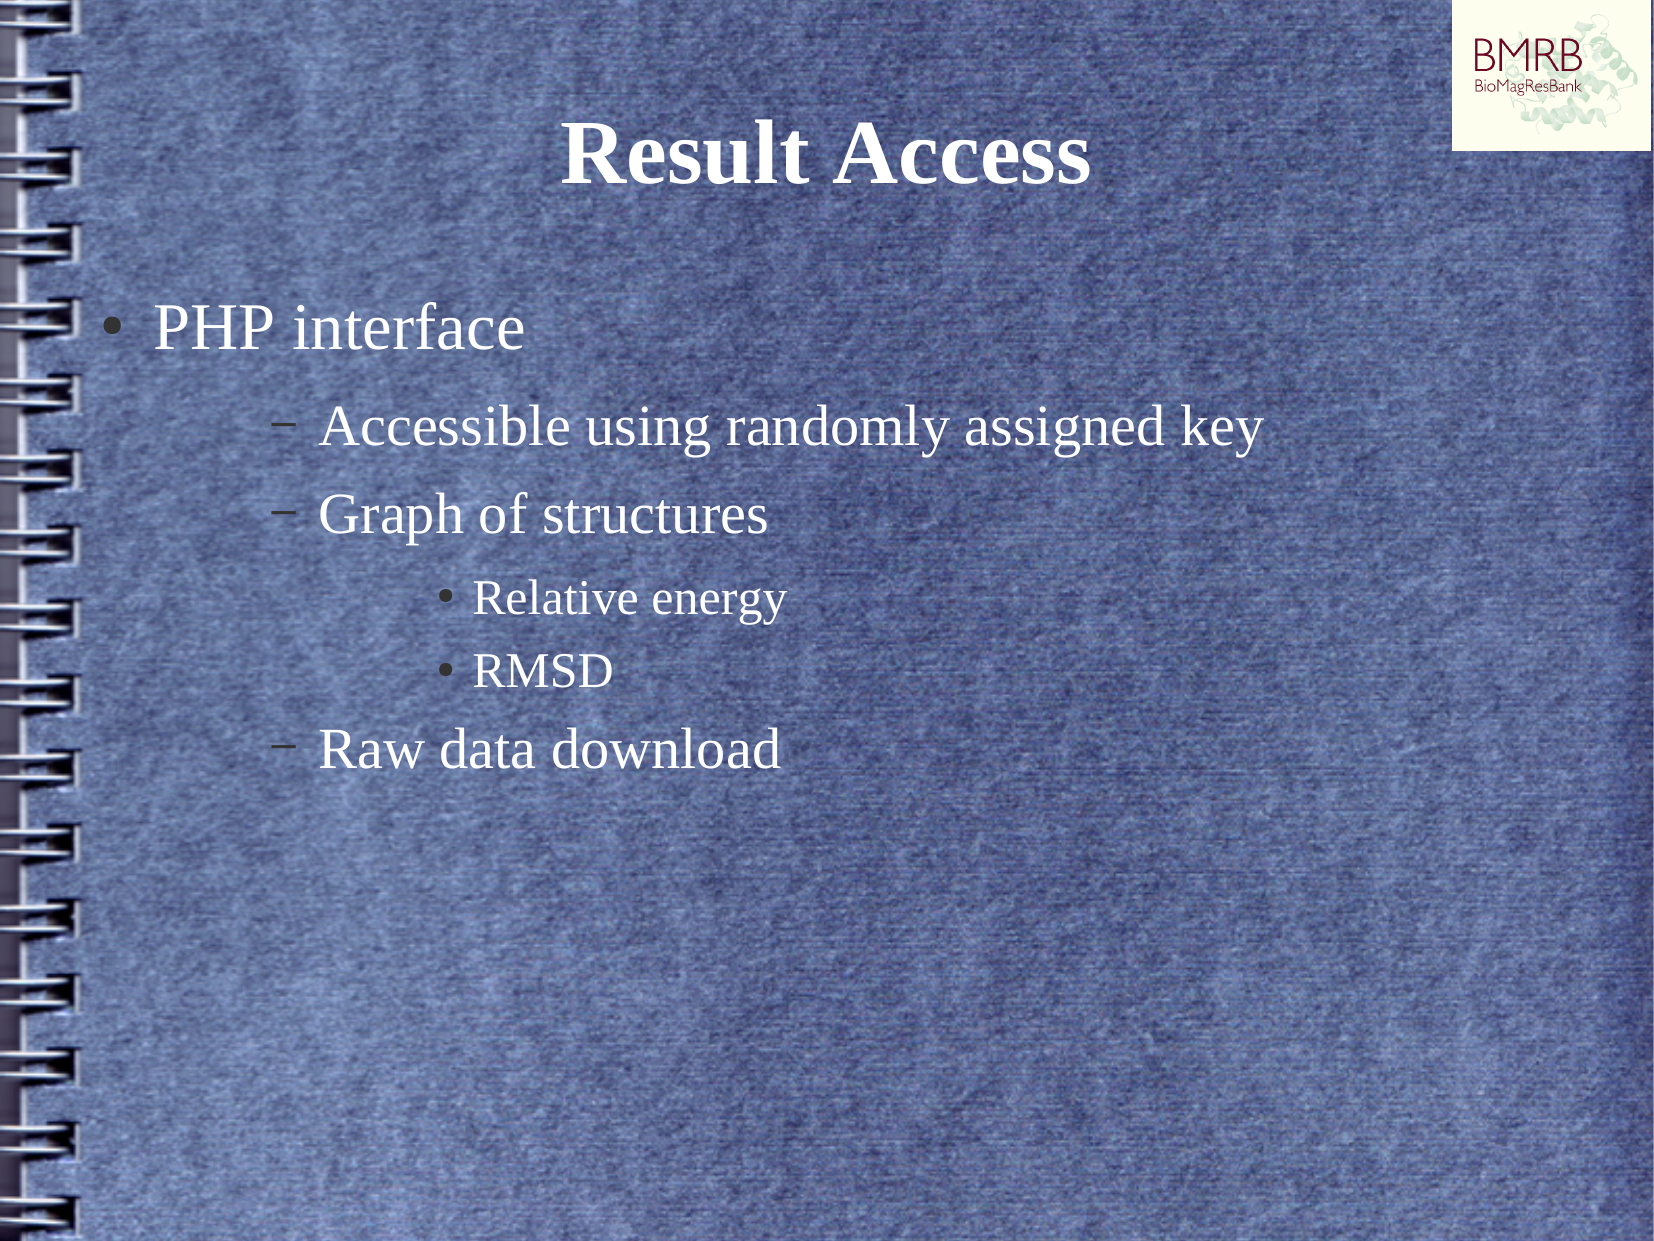

# Result Access
PHP interface
Accessible using randomly assigned key
Graph of structures
Relative energy
RMSD
Raw data download